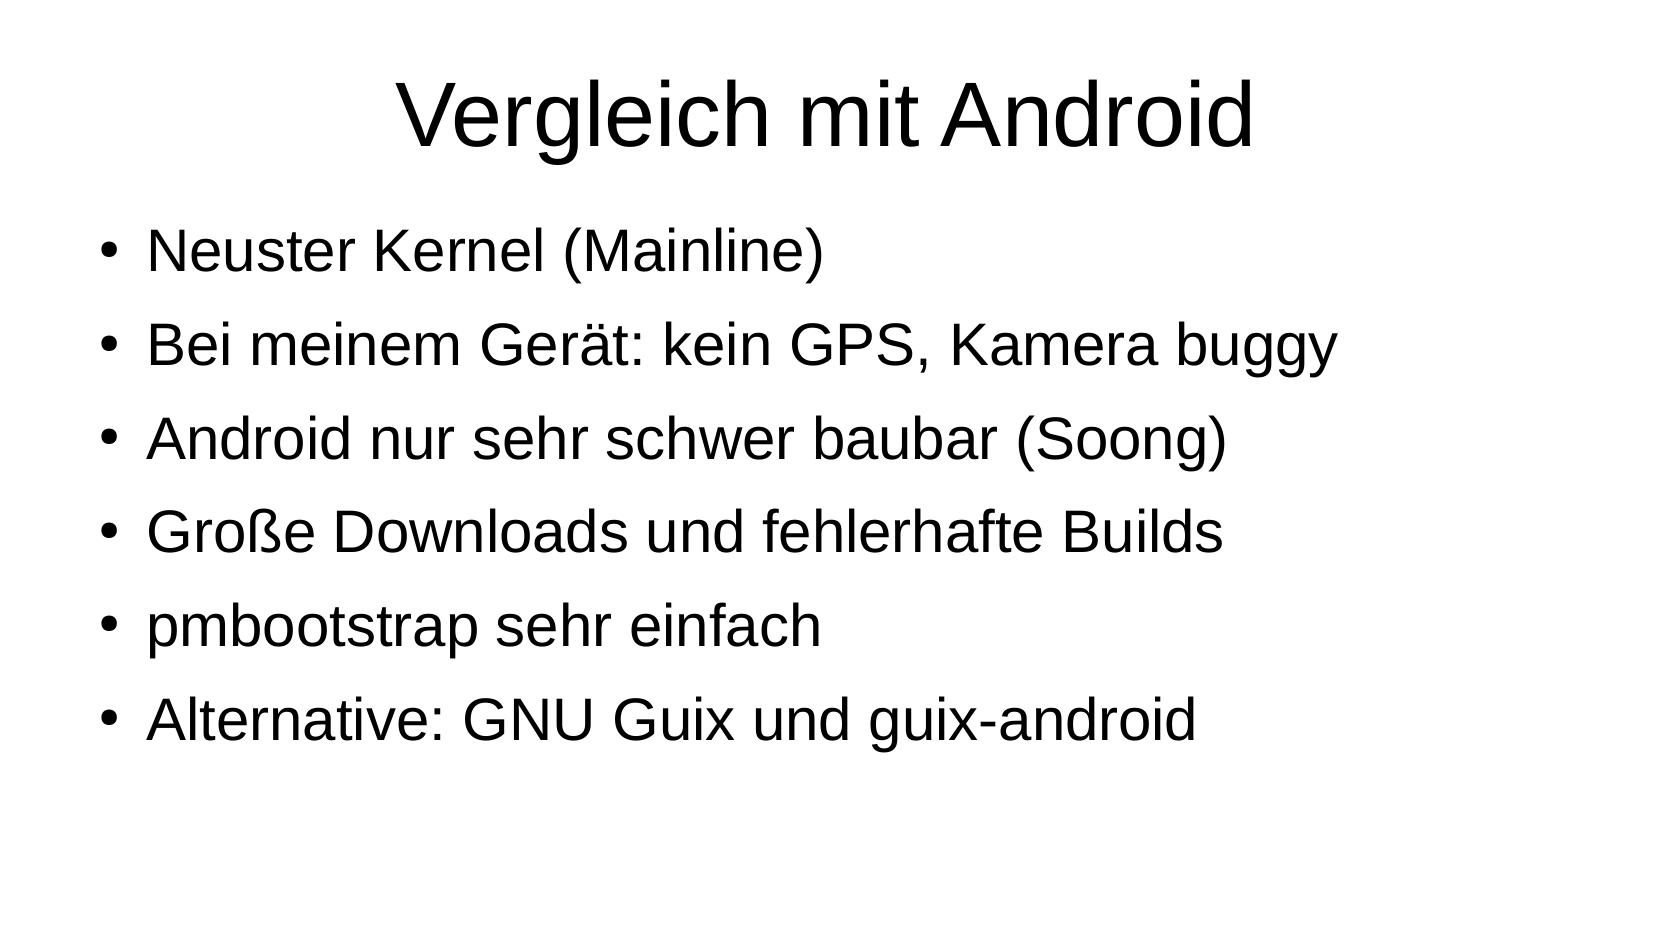

# Vergleich mit Android
Neuster Kernel (Mainline)
Bei meinem Gerät: kein GPS, Kamera buggy
Android nur sehr schwer baubar (Soong)
Große Downloads und fehlerhafte Builds
pmbootstrap sehr einfach
Alternative: GNU Guix und guix-android